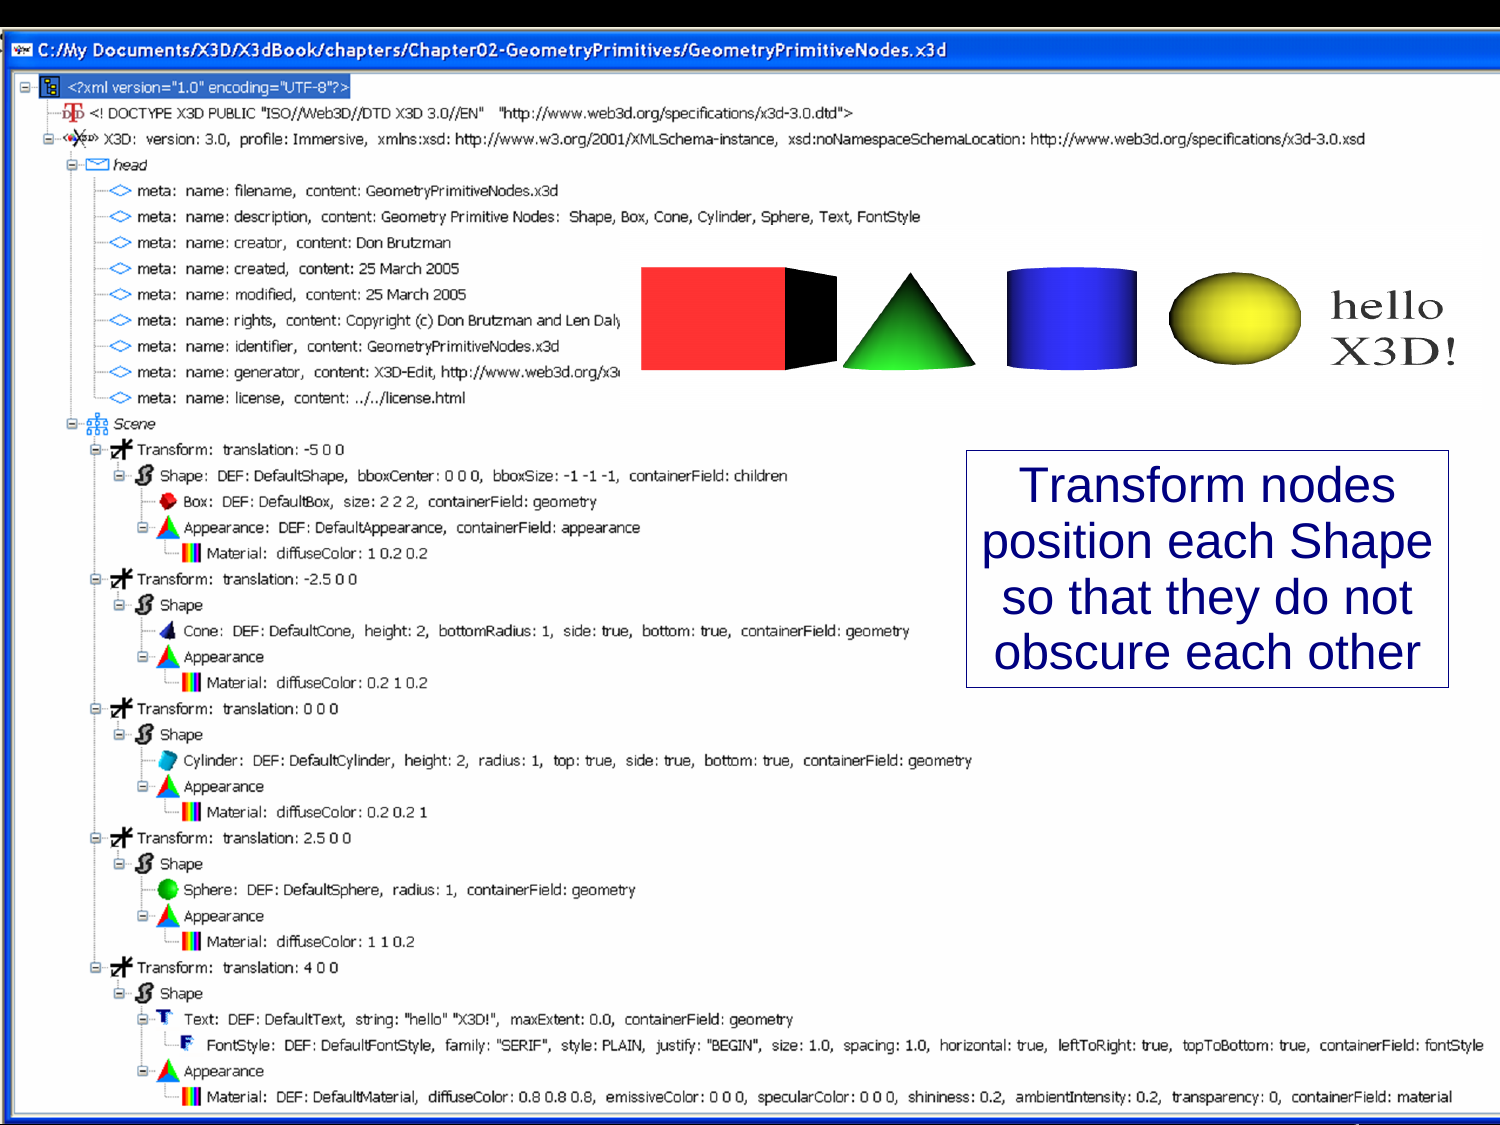

# X3D-Edit 3.1 scene graph
Transform nodes
position each Shape
so that they do not
obscure each other